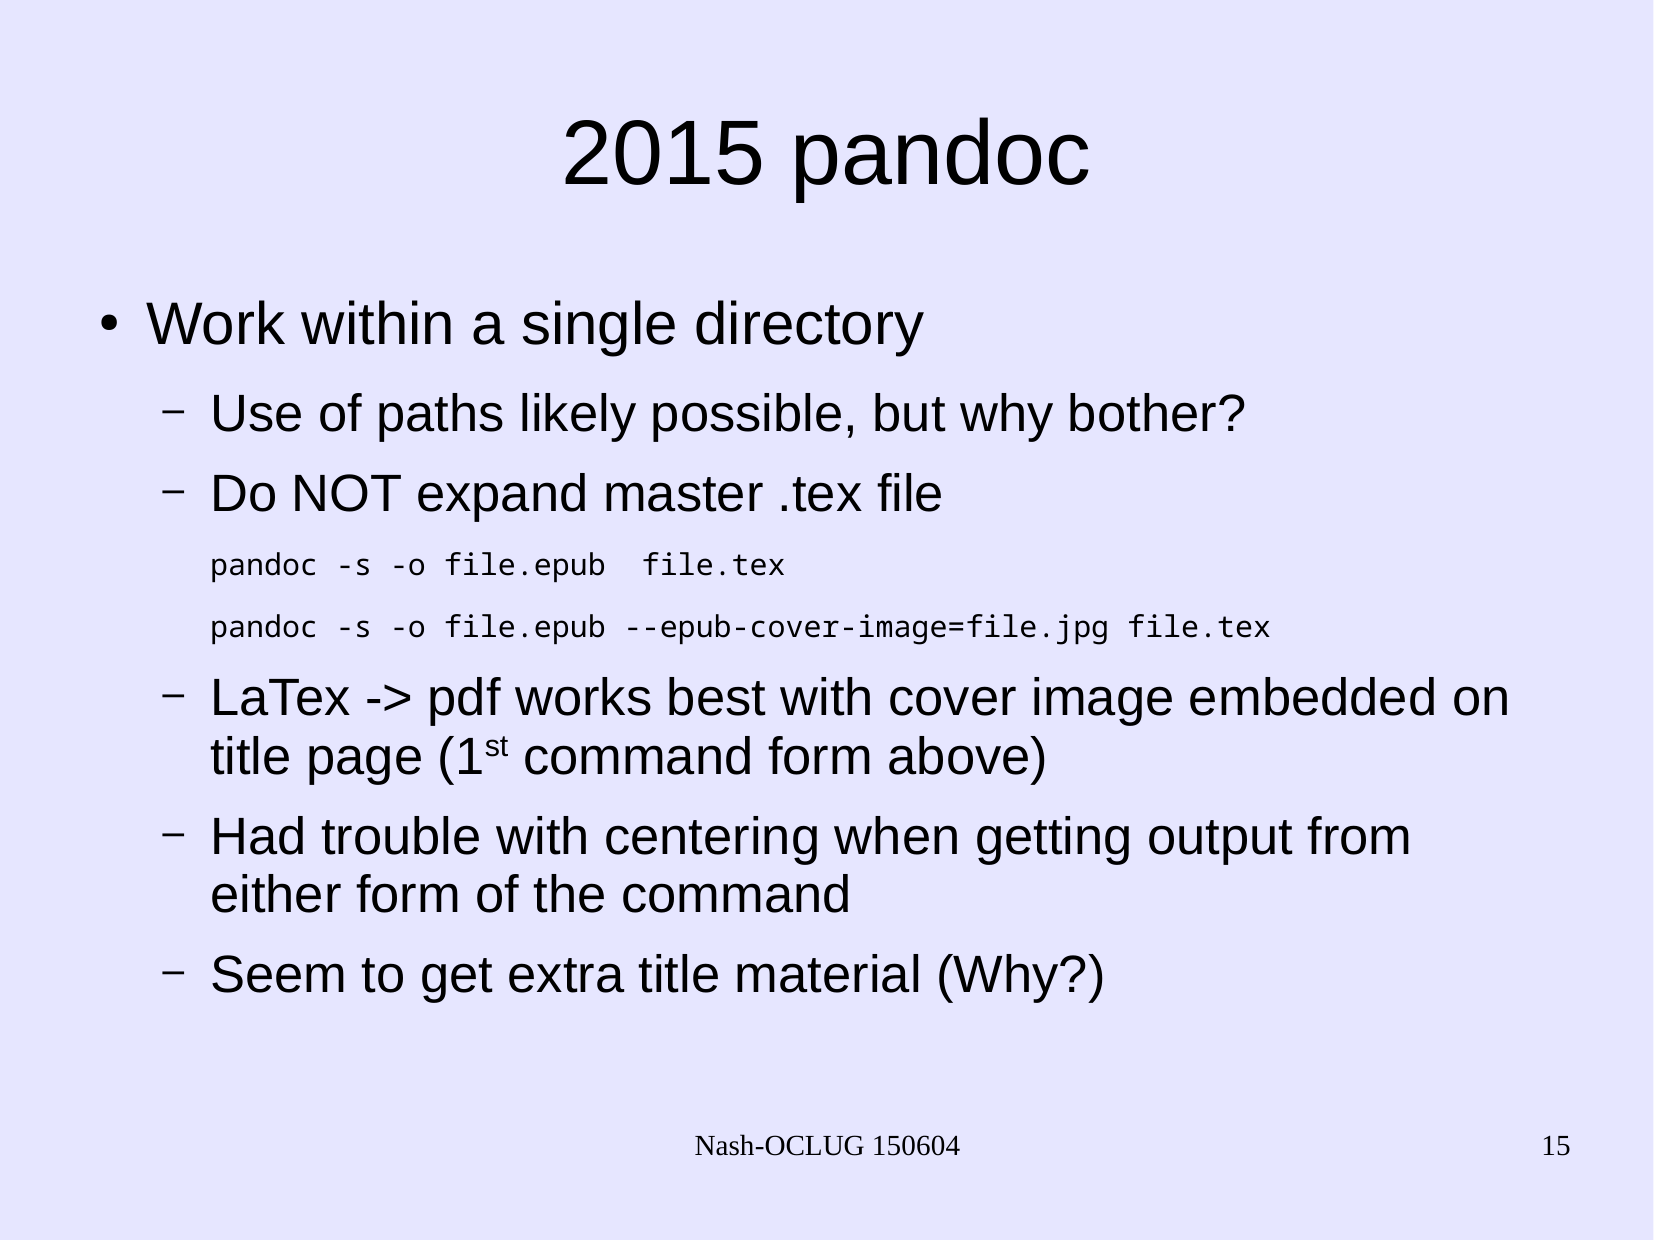

# 2015 pandoc
Work within a single directory
Use of paths likely possible, but why bother?
Do NOT expand master .tex file
pandoc -s -o file.epub file.tex
pandoc -s -o file.epub --epub-cover-image=file.jpg file.tex
LaTex -> pdf works best with cover image embedded on title page (1st command form above)
Had trouble with centering when getting output from either form of the command
Seem to get extra title material (Why?)
15